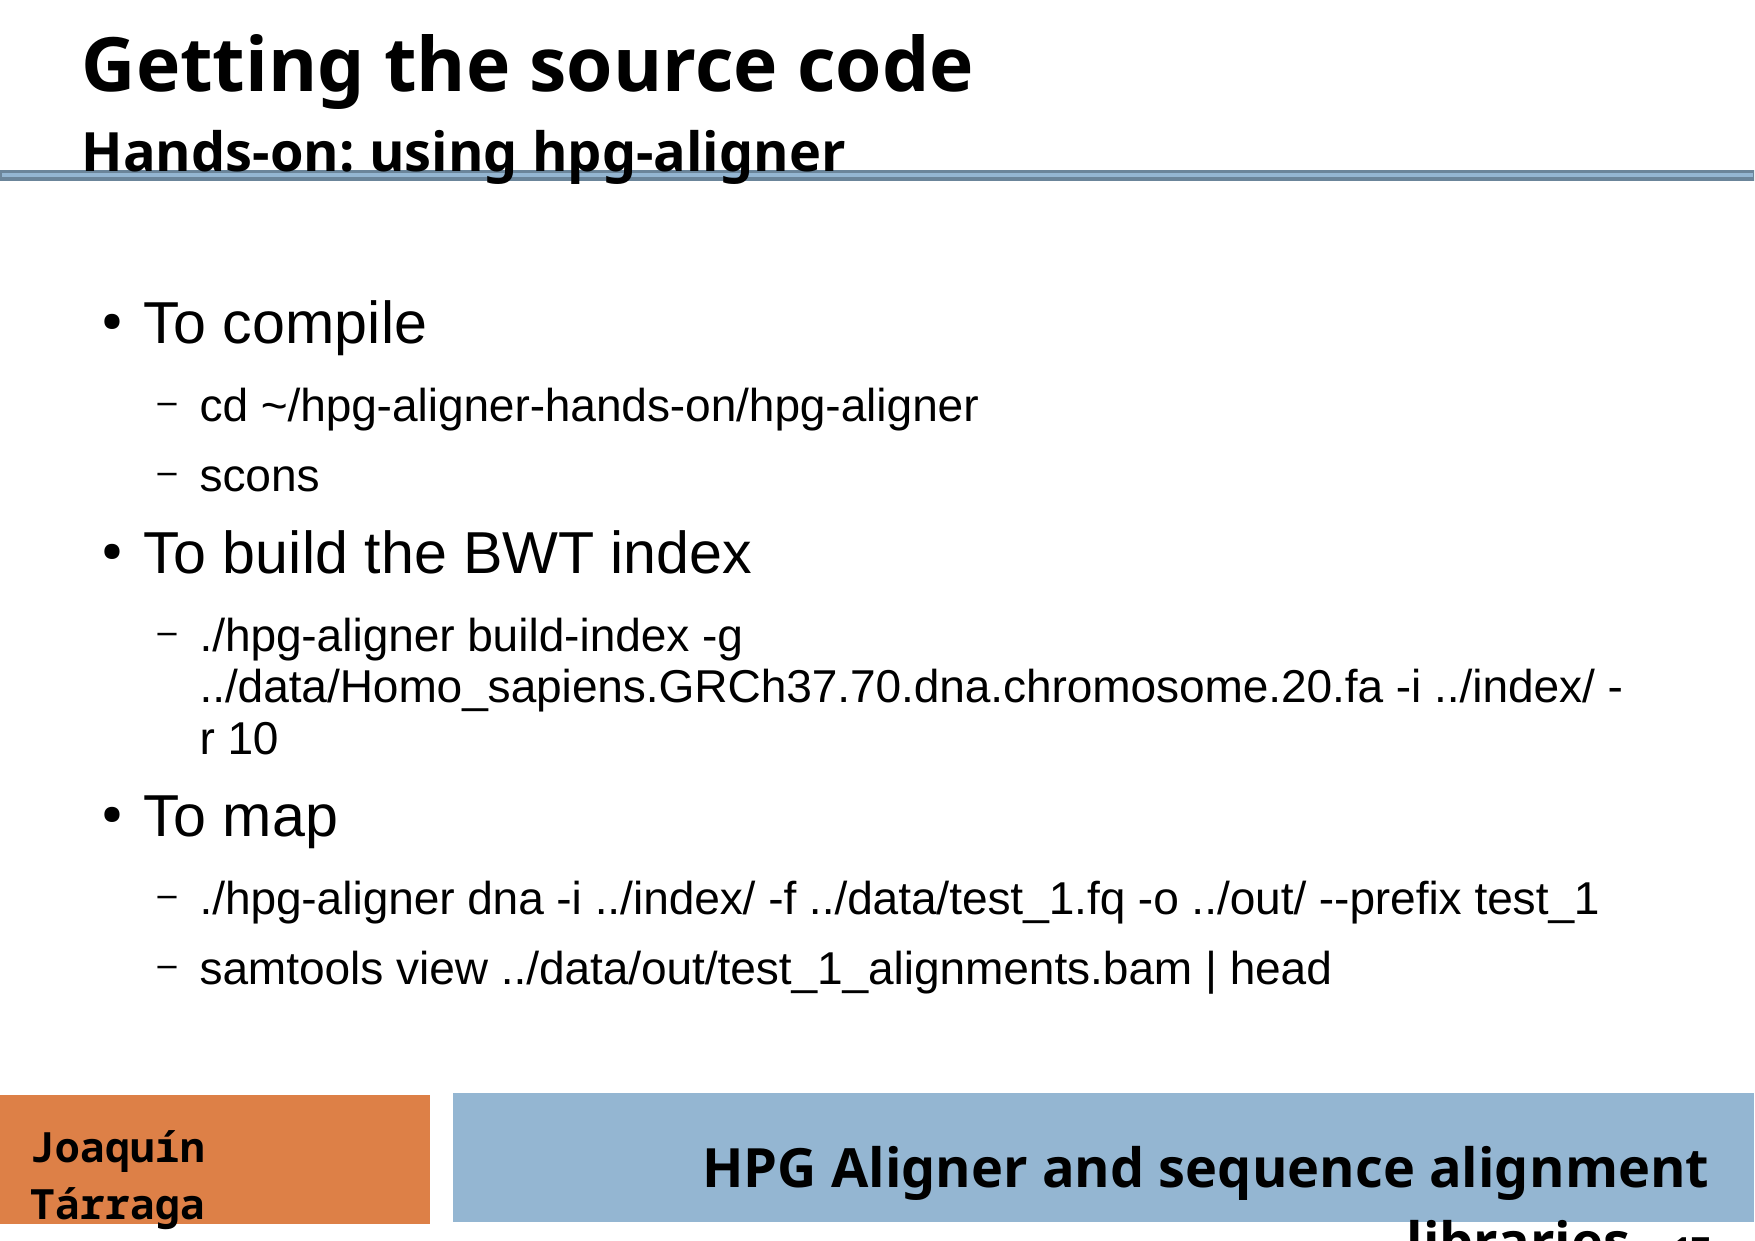

Getting the source code
Hands-on: using hpg-aligner
# To compile
cd ~/hpg-aligner-hands-on/hpg-aligner
scons
To build the BWT index
./hpg-aligner build-index -g ../data/Homo_sapiens.GRCh37.70.dna.chromosome.20.fa -i ../index/ -r 10
To map
./hpg-aligner dna -i ../index/ -f ../data/test_1.fq -o ../out/ --prefix test_1
samtools view ../data/out/test_1_alignments.bam | head
Joaquín Tárraga
jtarraga@cipf.es
HPG Aligner and sequence alignment libraries 17